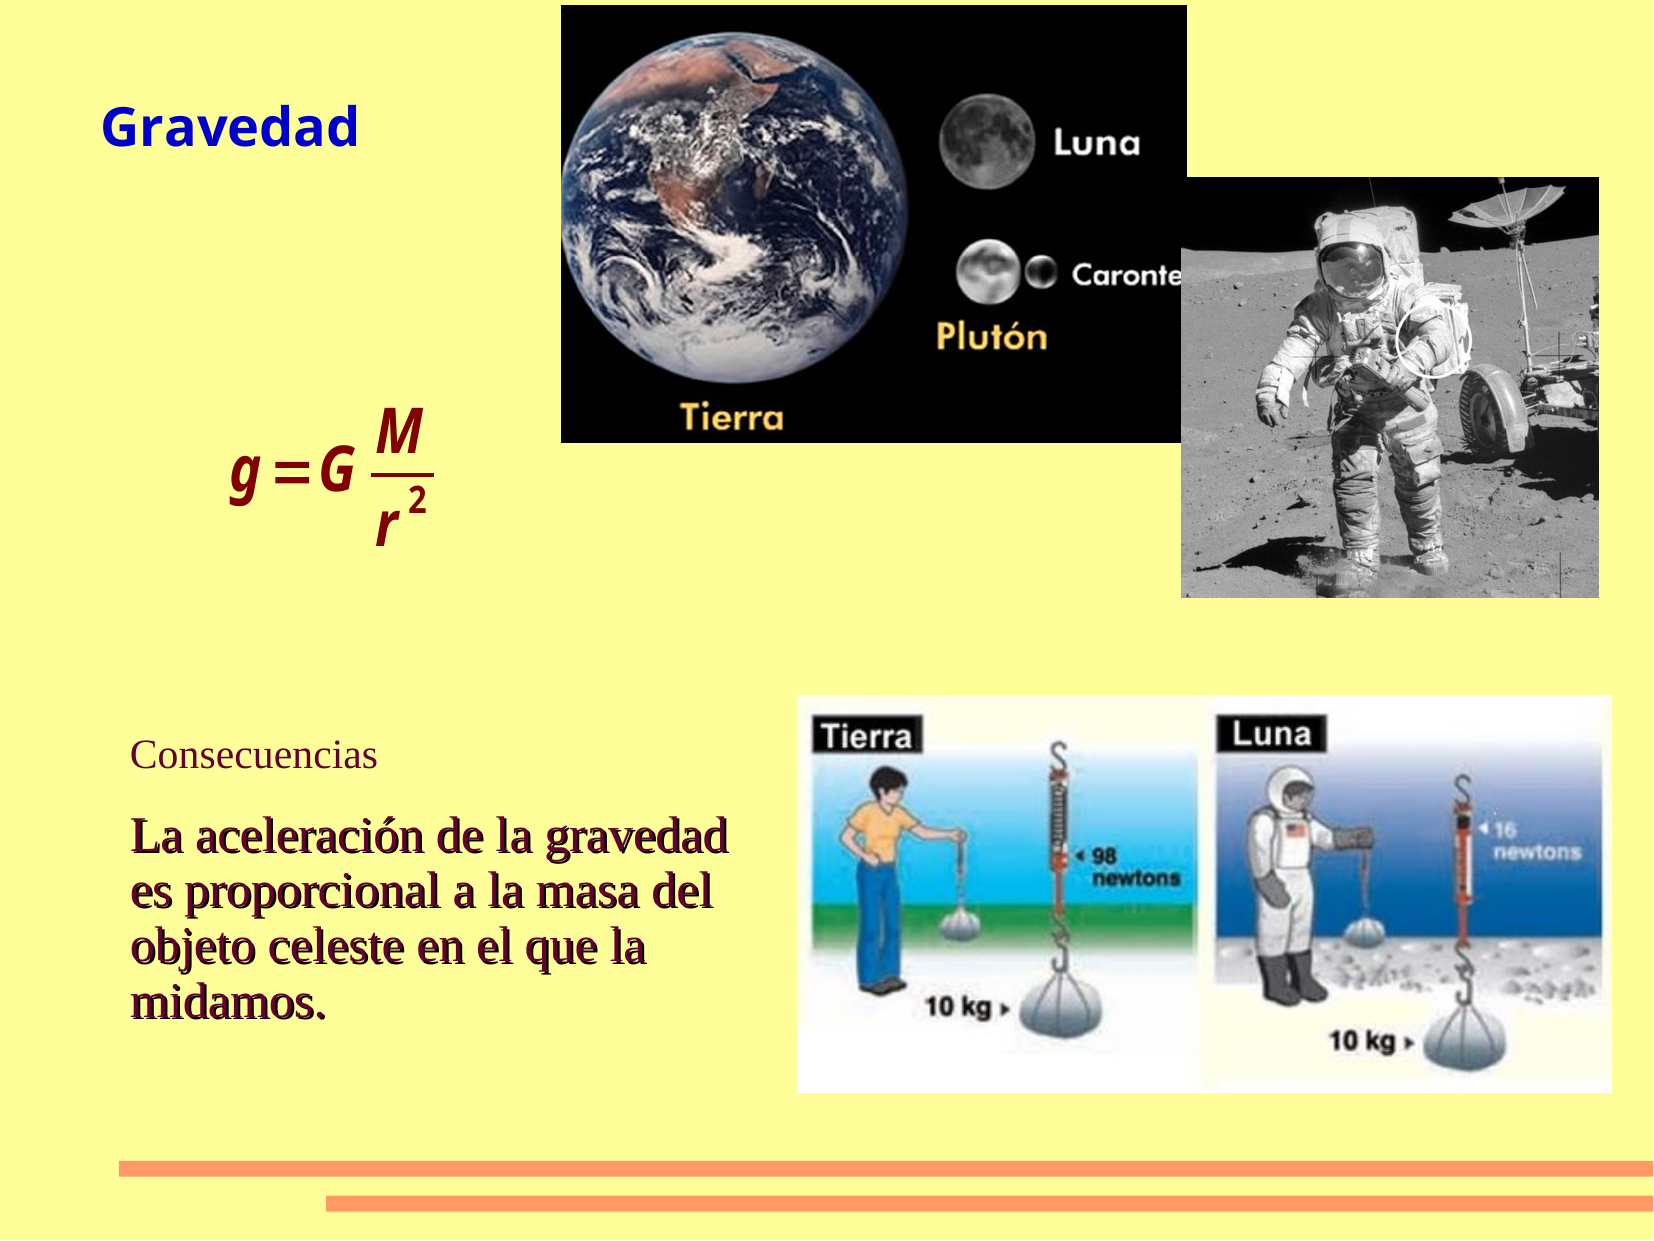

# Gravedad
Consecuencias
La aceleración de la gravedad es proporcional a la masa del objeto celeste en el que la midamos.